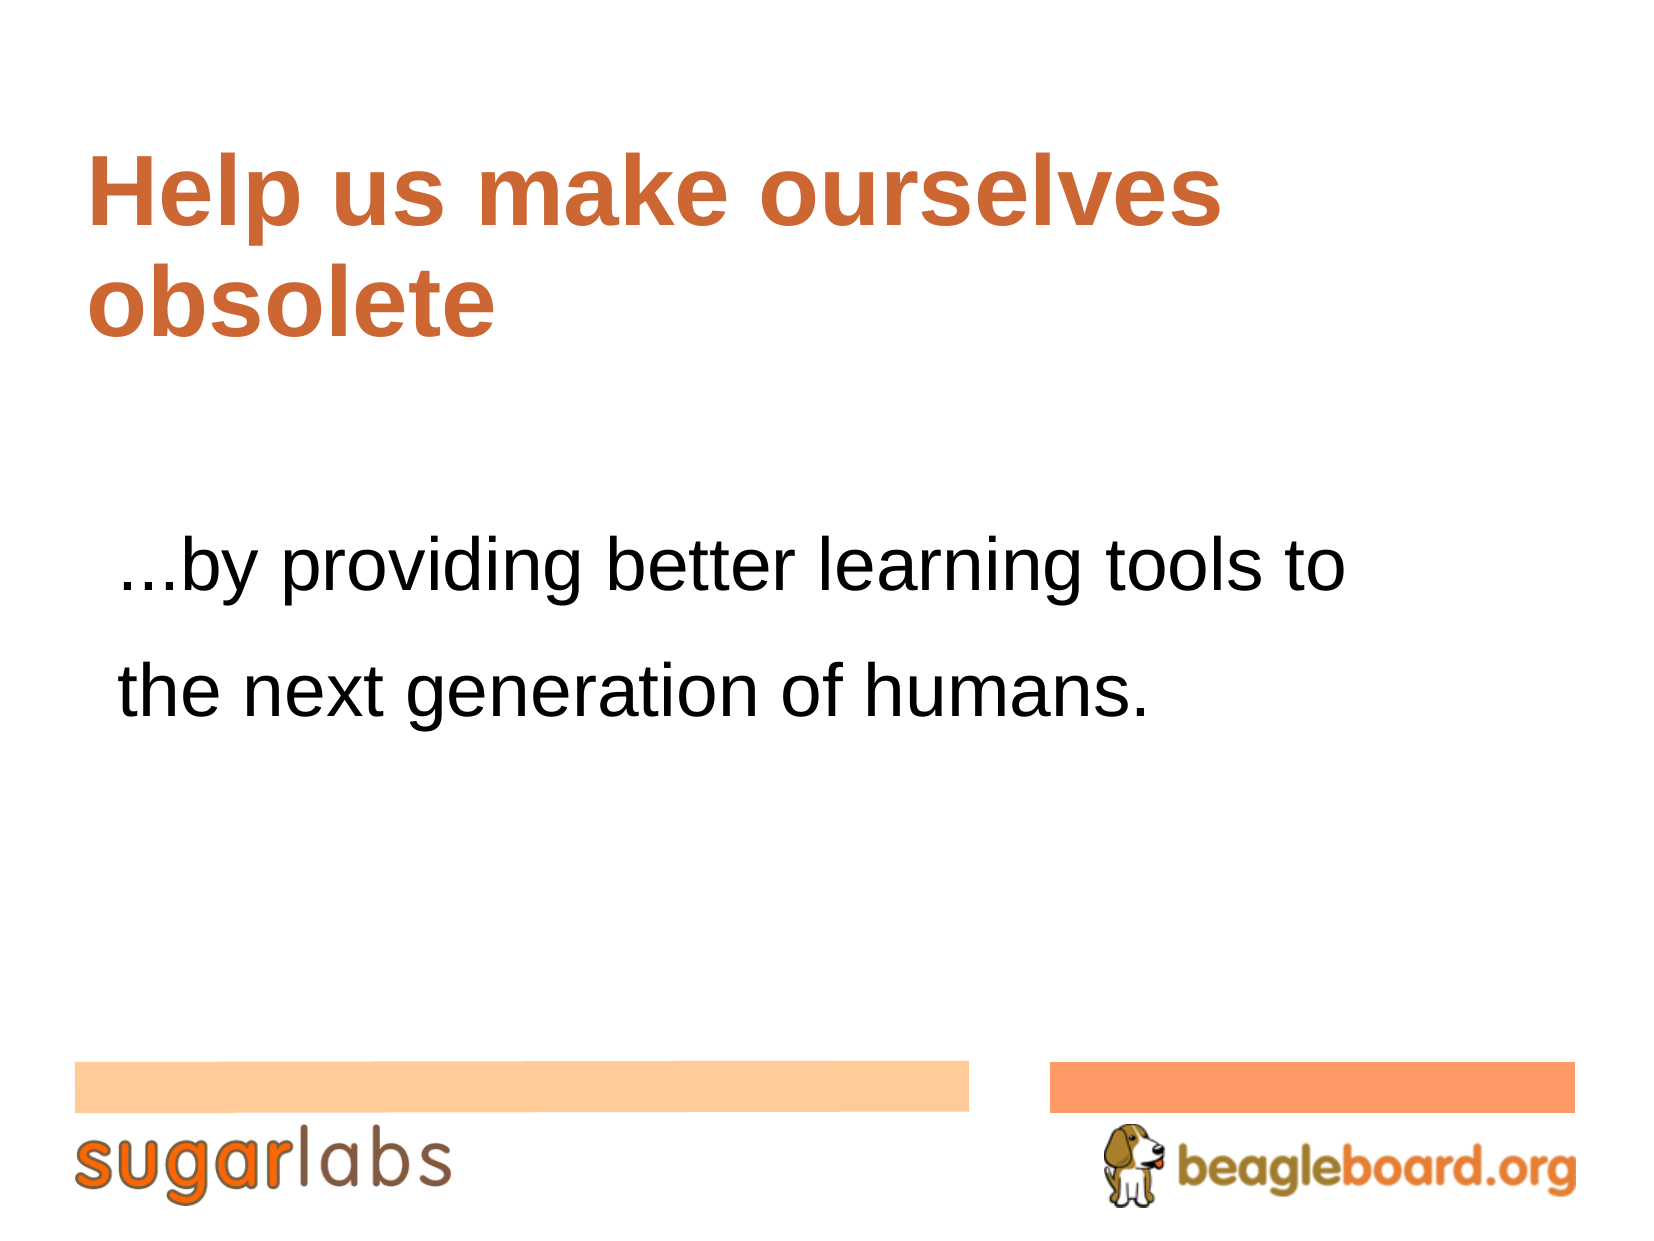

# Help us make ourselves obsolete
...by providing better learning tools to the next generation of humans.